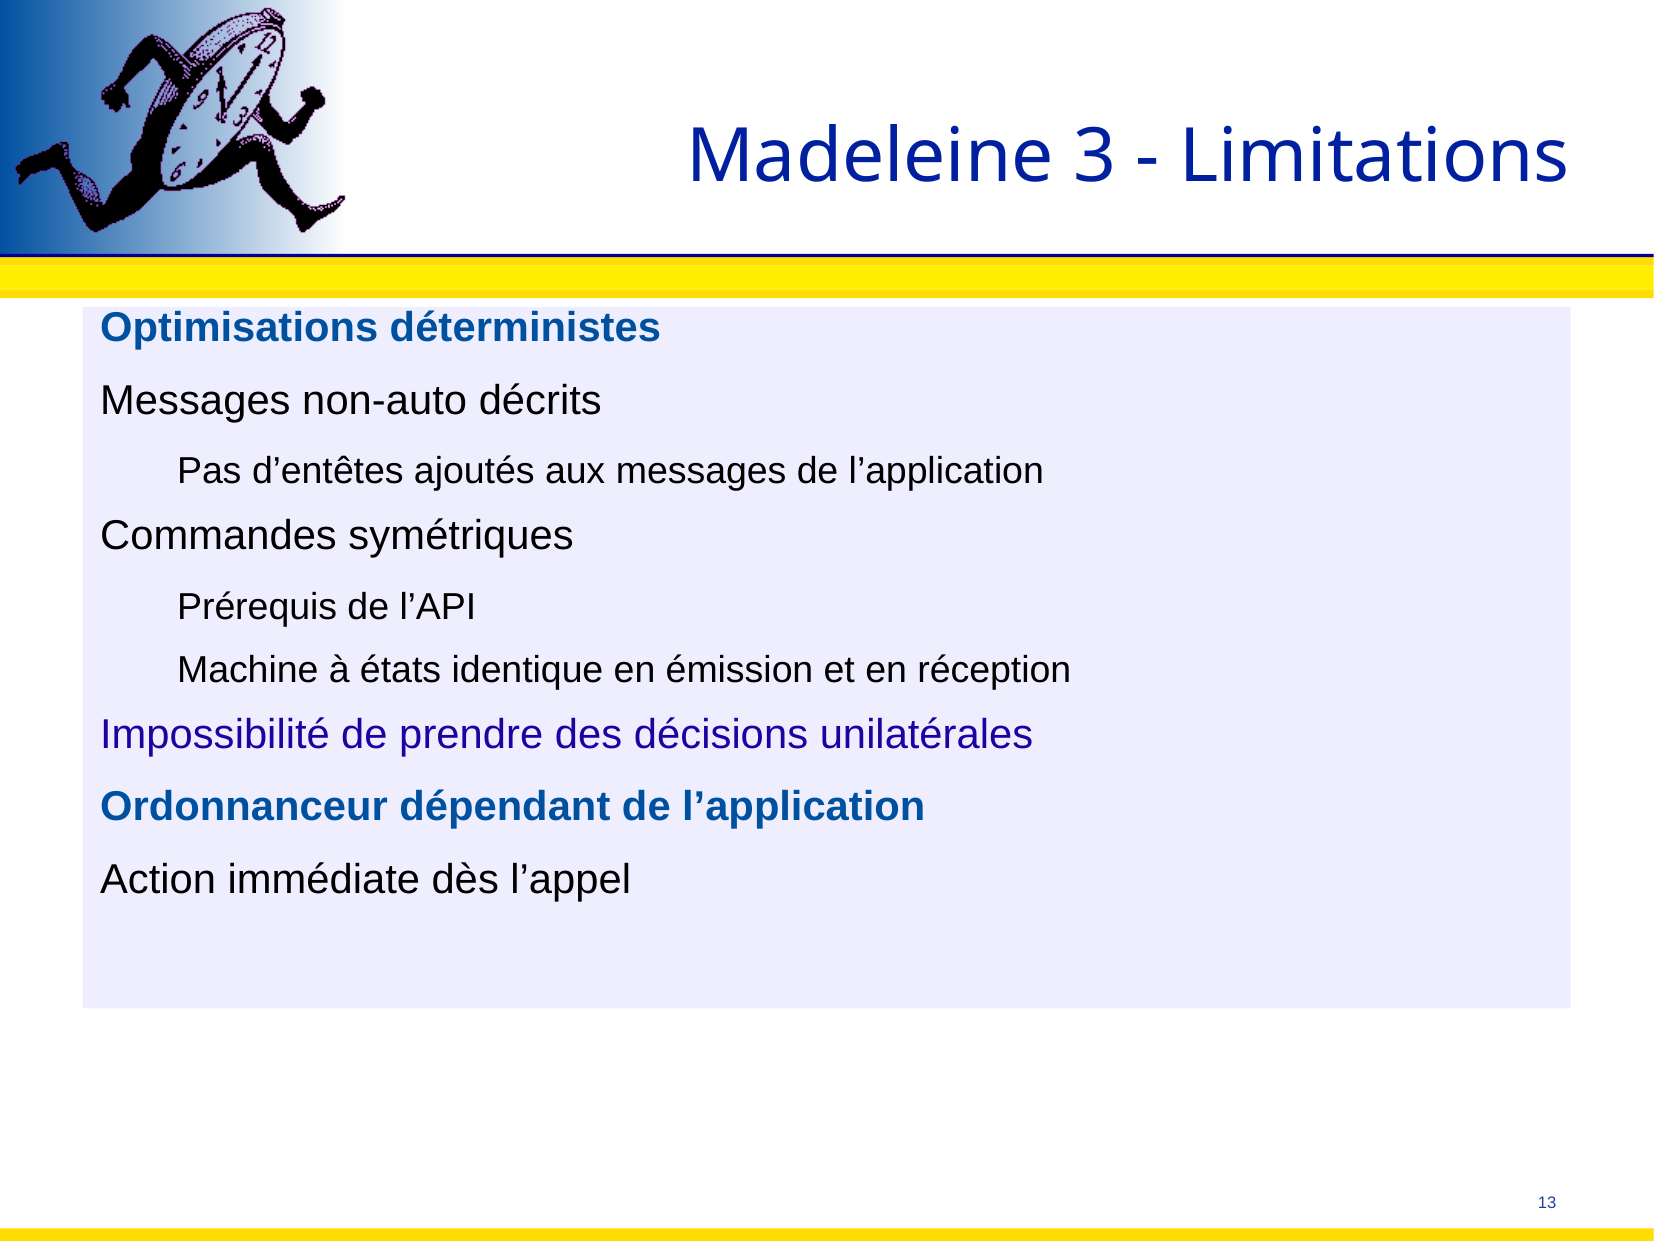

# Madeleine 3 - Limitations
Optimisations déterministes
Messages non-auto décrits
Pas d’entêtes ajoutés aux messages de l’application
Commandes symétriques
Prérequis de l’API
Machine à états identique en émission et en réception
Impossibilité de prendre des décisions unilatérales
Ordonnanceur dépendant de l’application
Action immédiate dès l’appel